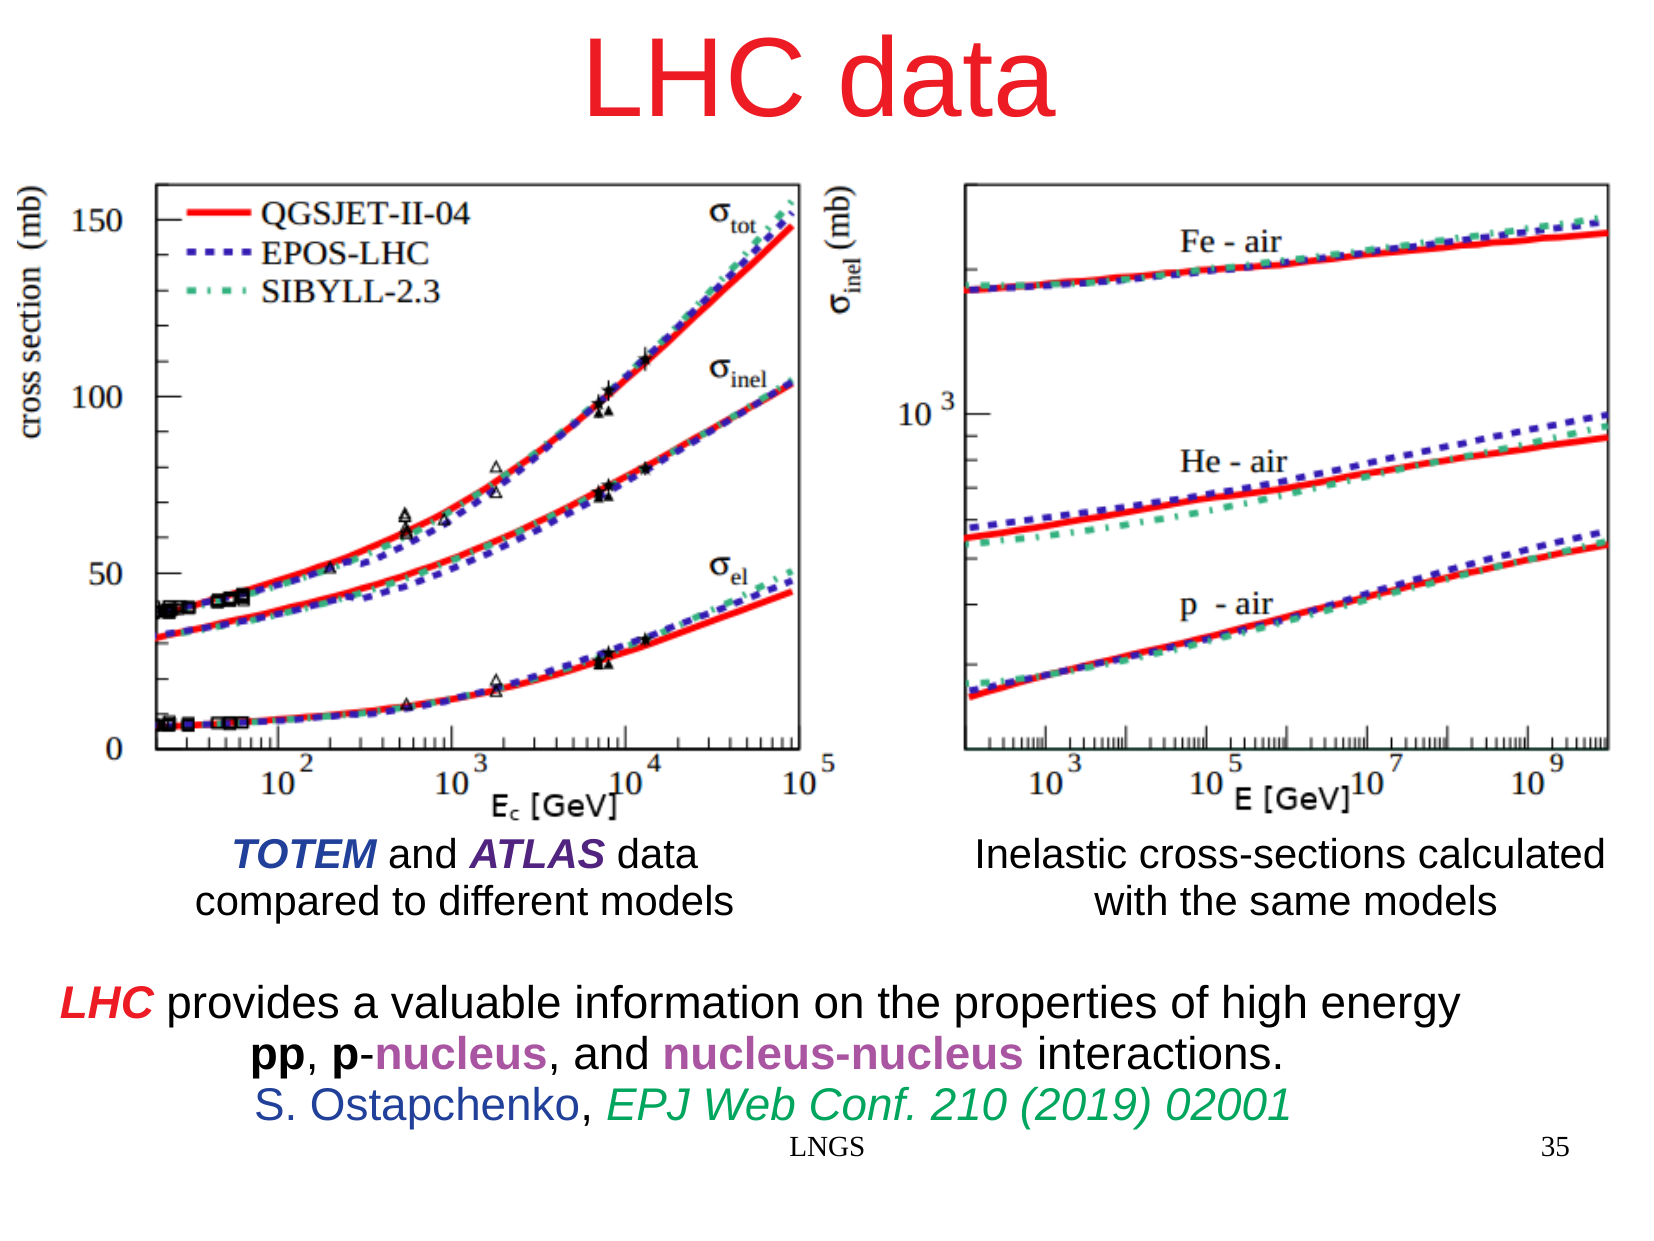

# LHC data
TOTEM and ATLAS data
compared to different models
Inelastic cross-sections calculated
with the same models
LHC provides a valuable information on the properties of high energy
pp, p-nucleus, and nucleus-nucleus interactions.
S. Ostapchenko, EPJ Web Conf. 210 (2019) 02001
LNGS
35